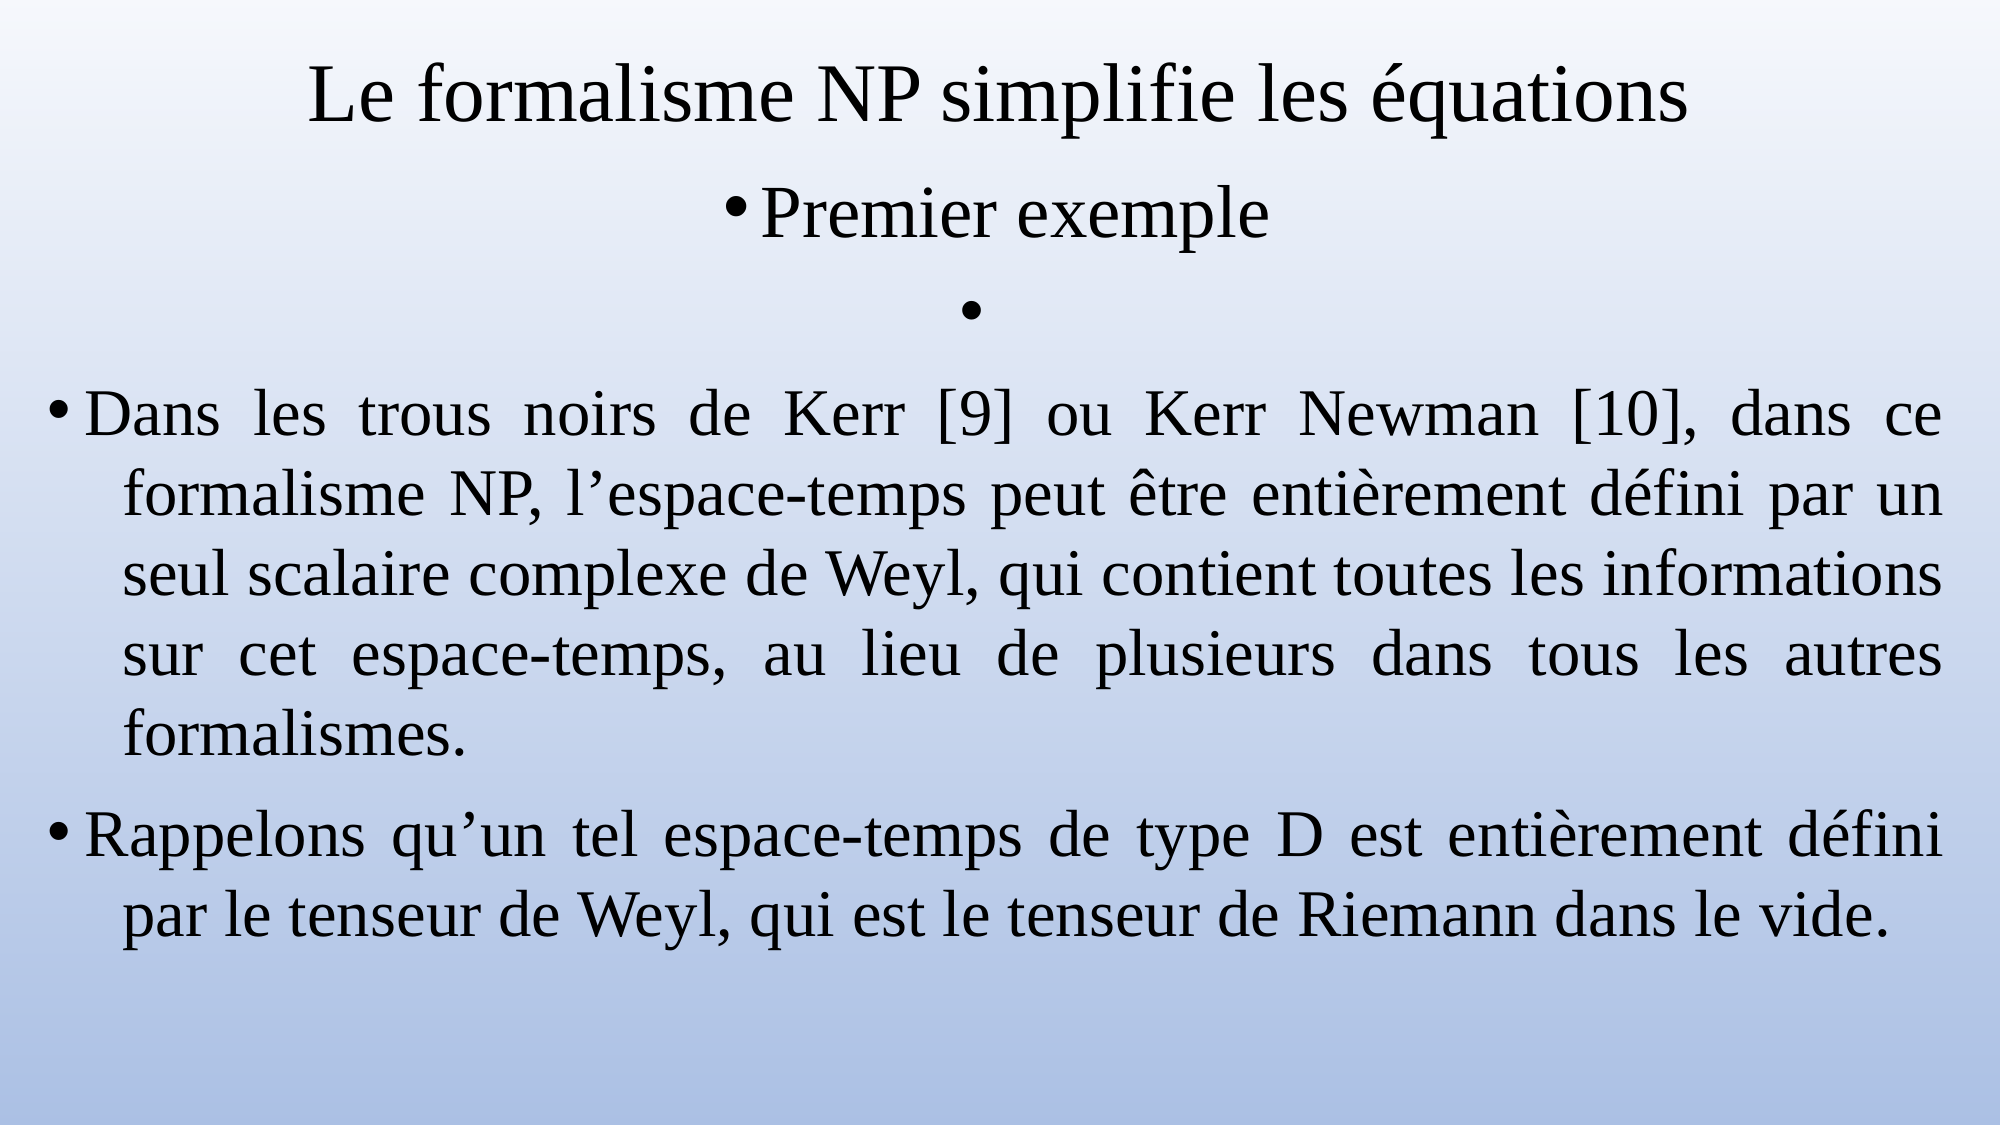

# Le formalisme NP simplifie les équations
Premier exemple
Dans les trous noirs de Kerr [9] ou Kerr Newman [10], dans ce formalisme NP, l’espace-temps peut être entièrement défini par un seul scalaire complexe de Weyl, qui contient toutes les informations sur cet espace-temps, au lieu de plusieurs dans tous les autres formalismes.
Rappelons qu’un tel espace-temps de type D est entièrement défini par le tenseur de Weyl, qui est le tenseur de Riemann dans le vide.